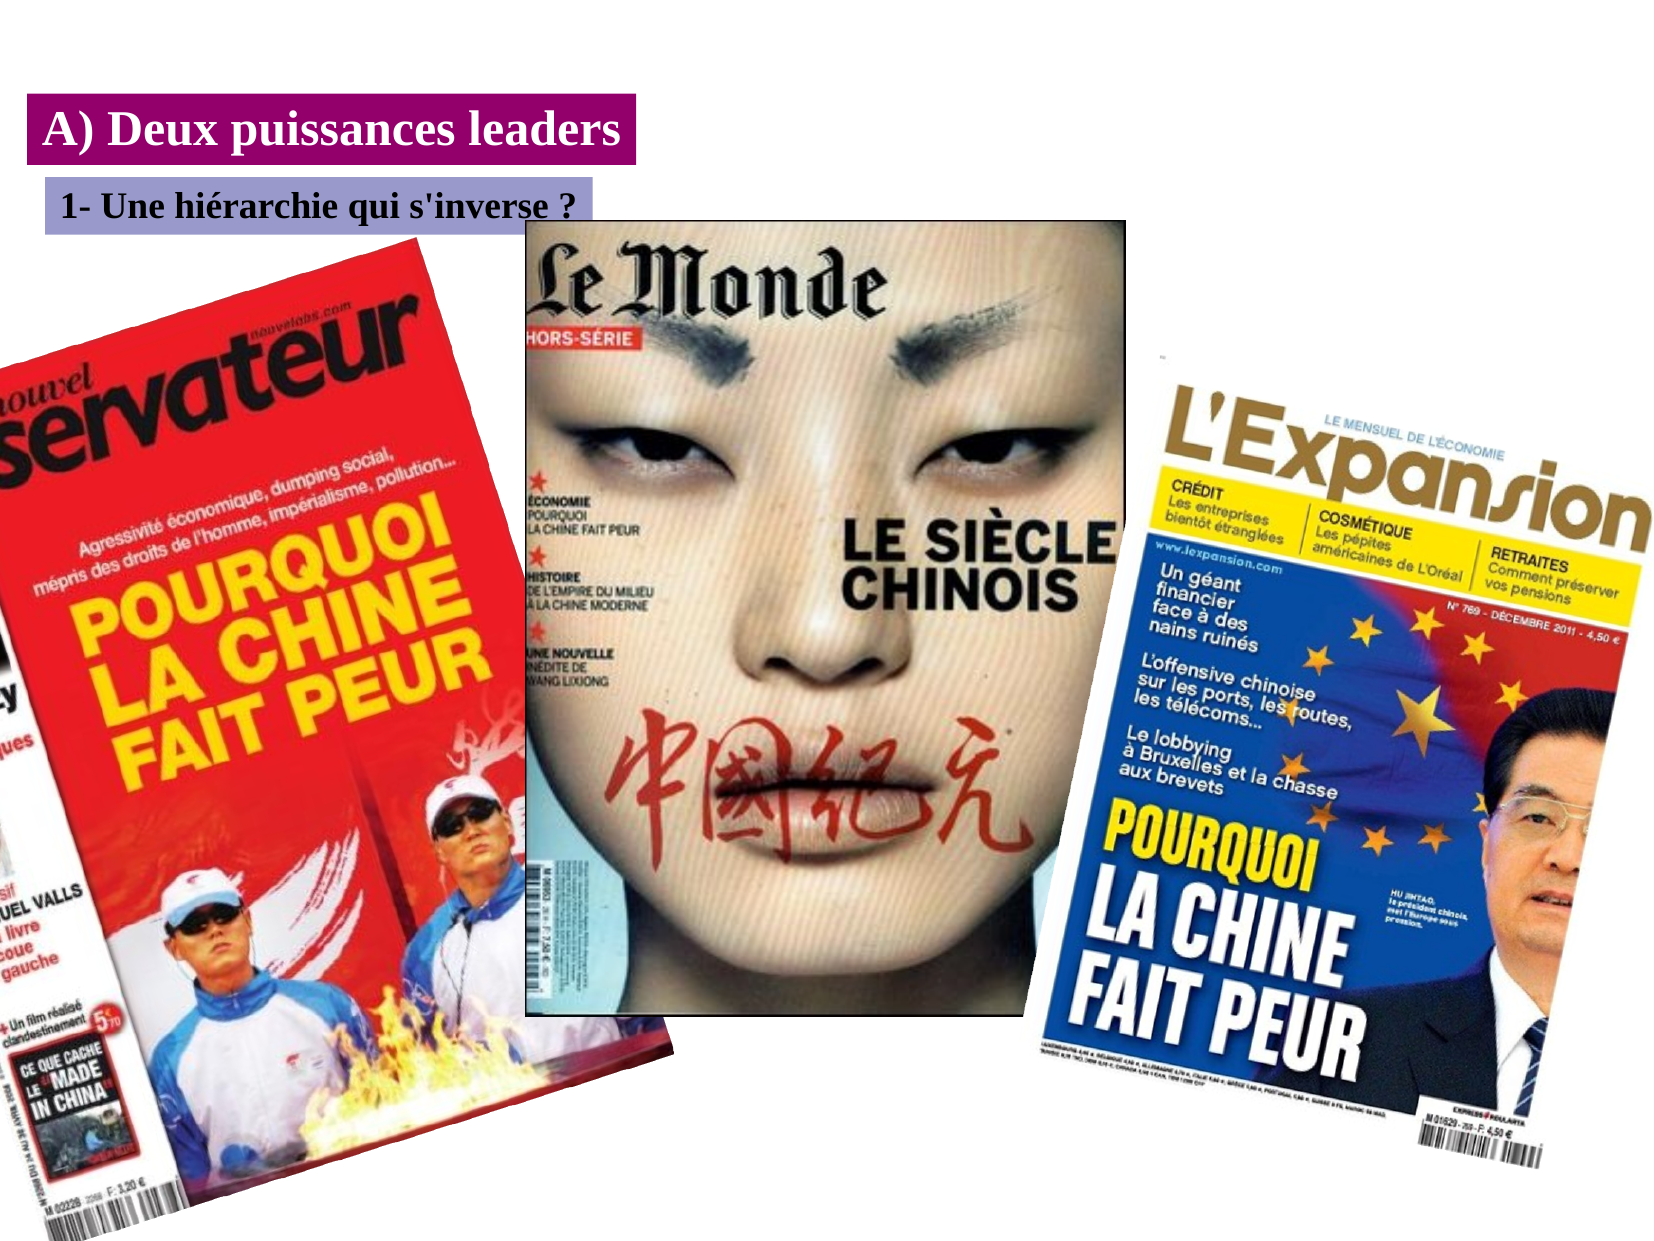

A) Deux puissances leaders
1- Une hiérarchie qui s'inverse ?